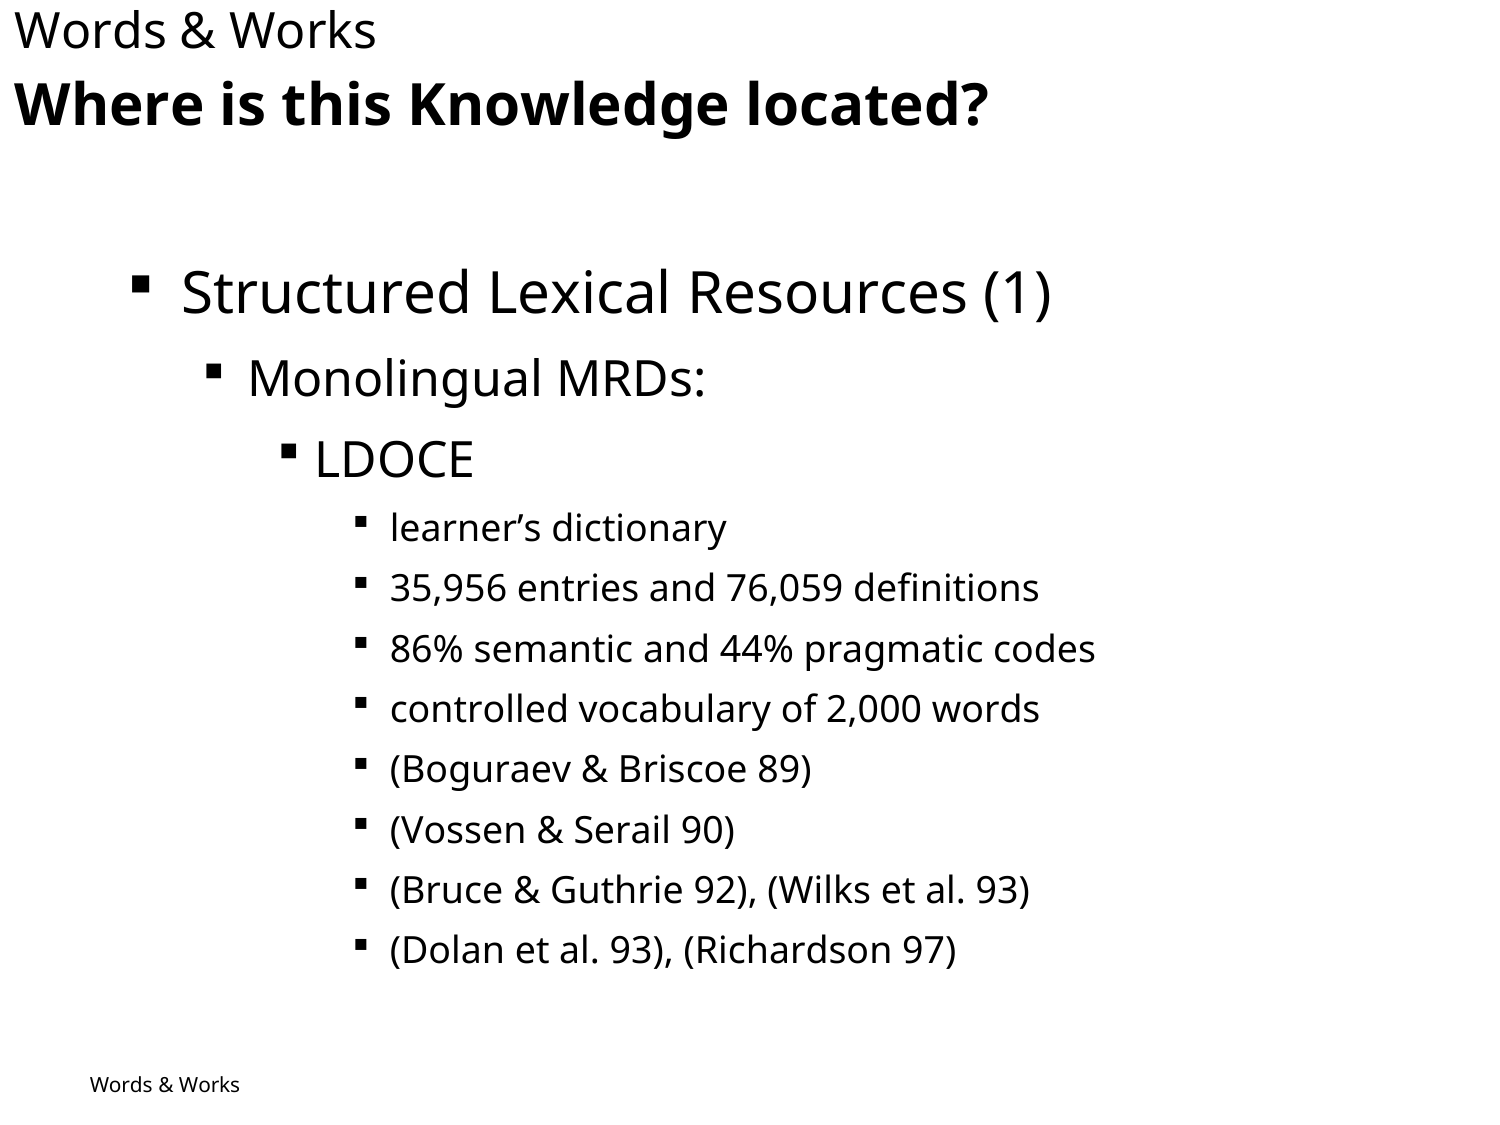

Words & Works
Where is this Knowledge located?
# Structured Lexical Resources (1)
Monolingual MRDs:
LDOCE
learner’s dictionary
35,956 entries and 76,059 definitions
86% semantic and 44% pragmatic codes
controlled vocabulary of 2,000 words
(Boguraev & Briscoe 89)
(Vossen & Serail 90)
(Bruce & Guthrie 92), (Wilks et al. 93)
(Dolan et al. 93), (Richardson 97)